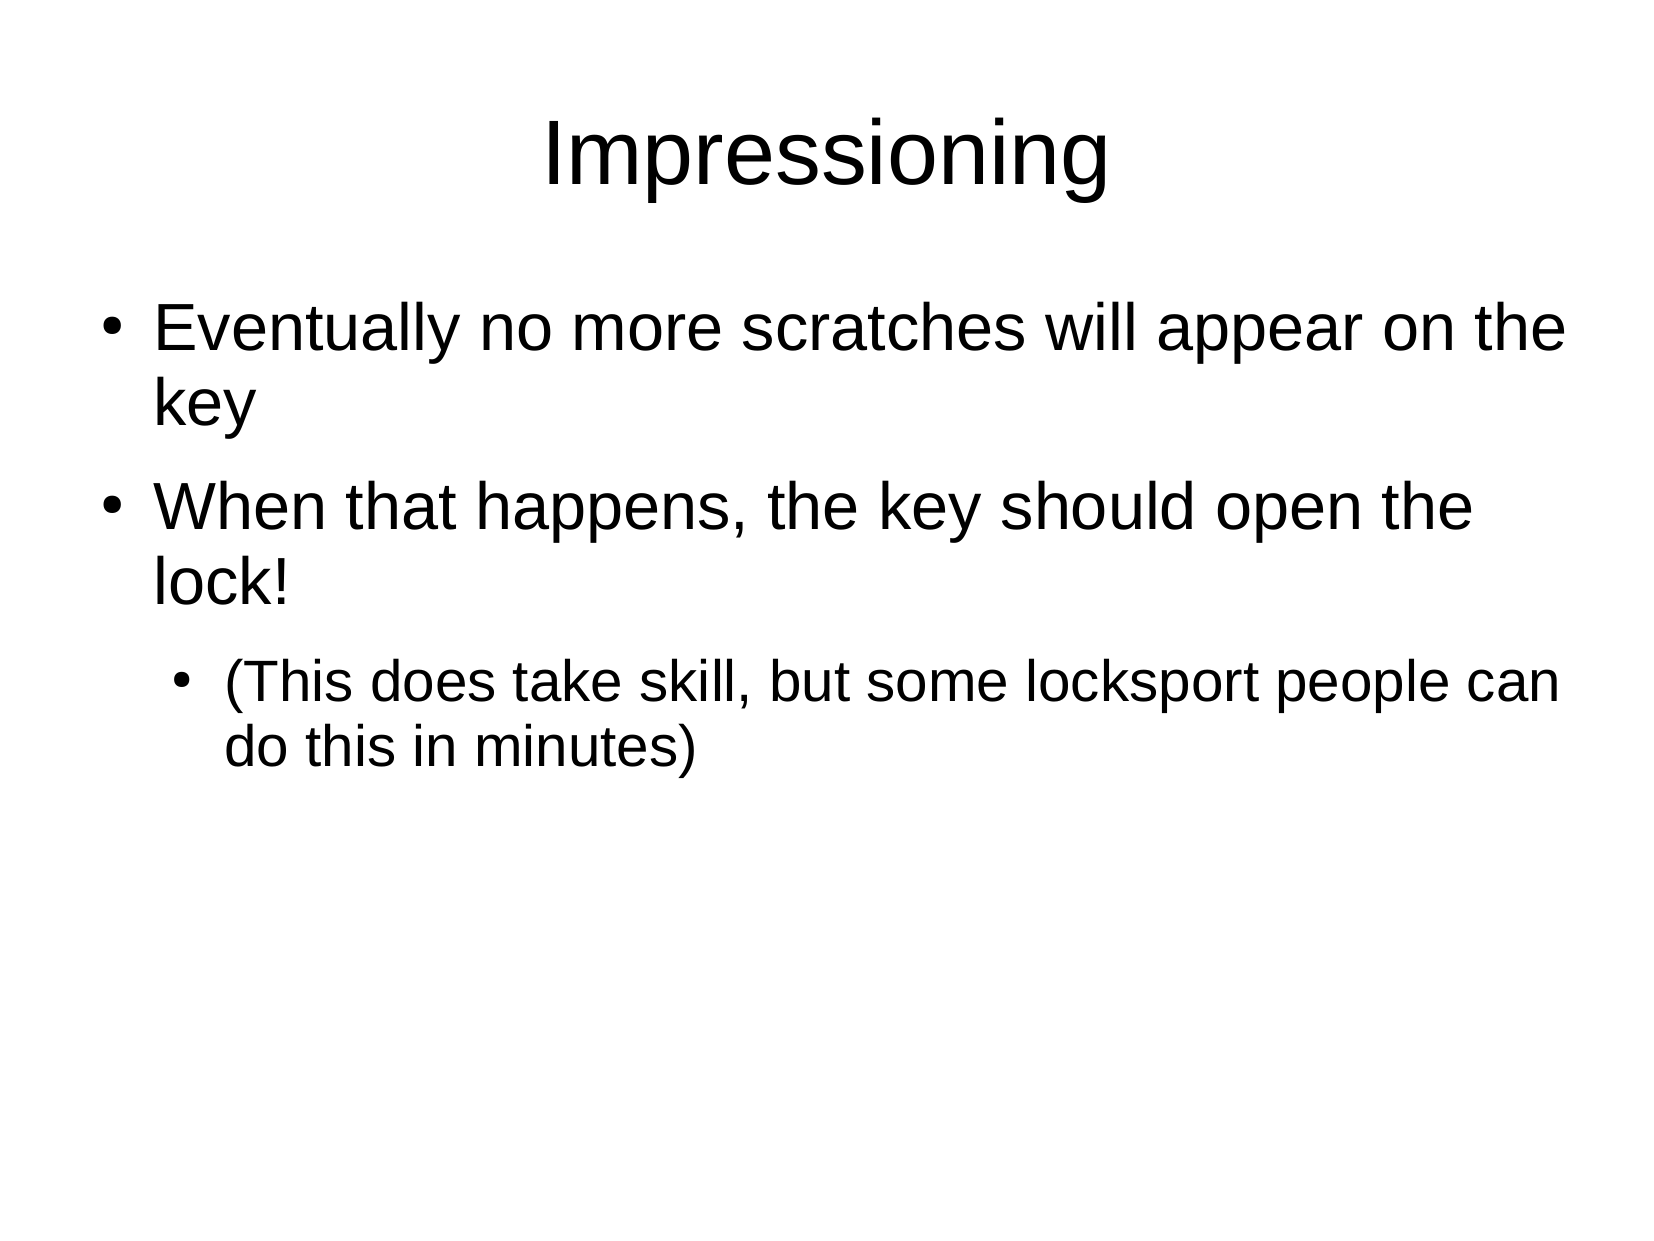

# Impressioning
Eventually no more scratches will appear on the key
When that happens, the key should open the lock!
(This does take skill, but some locksport people can do this in minutes)